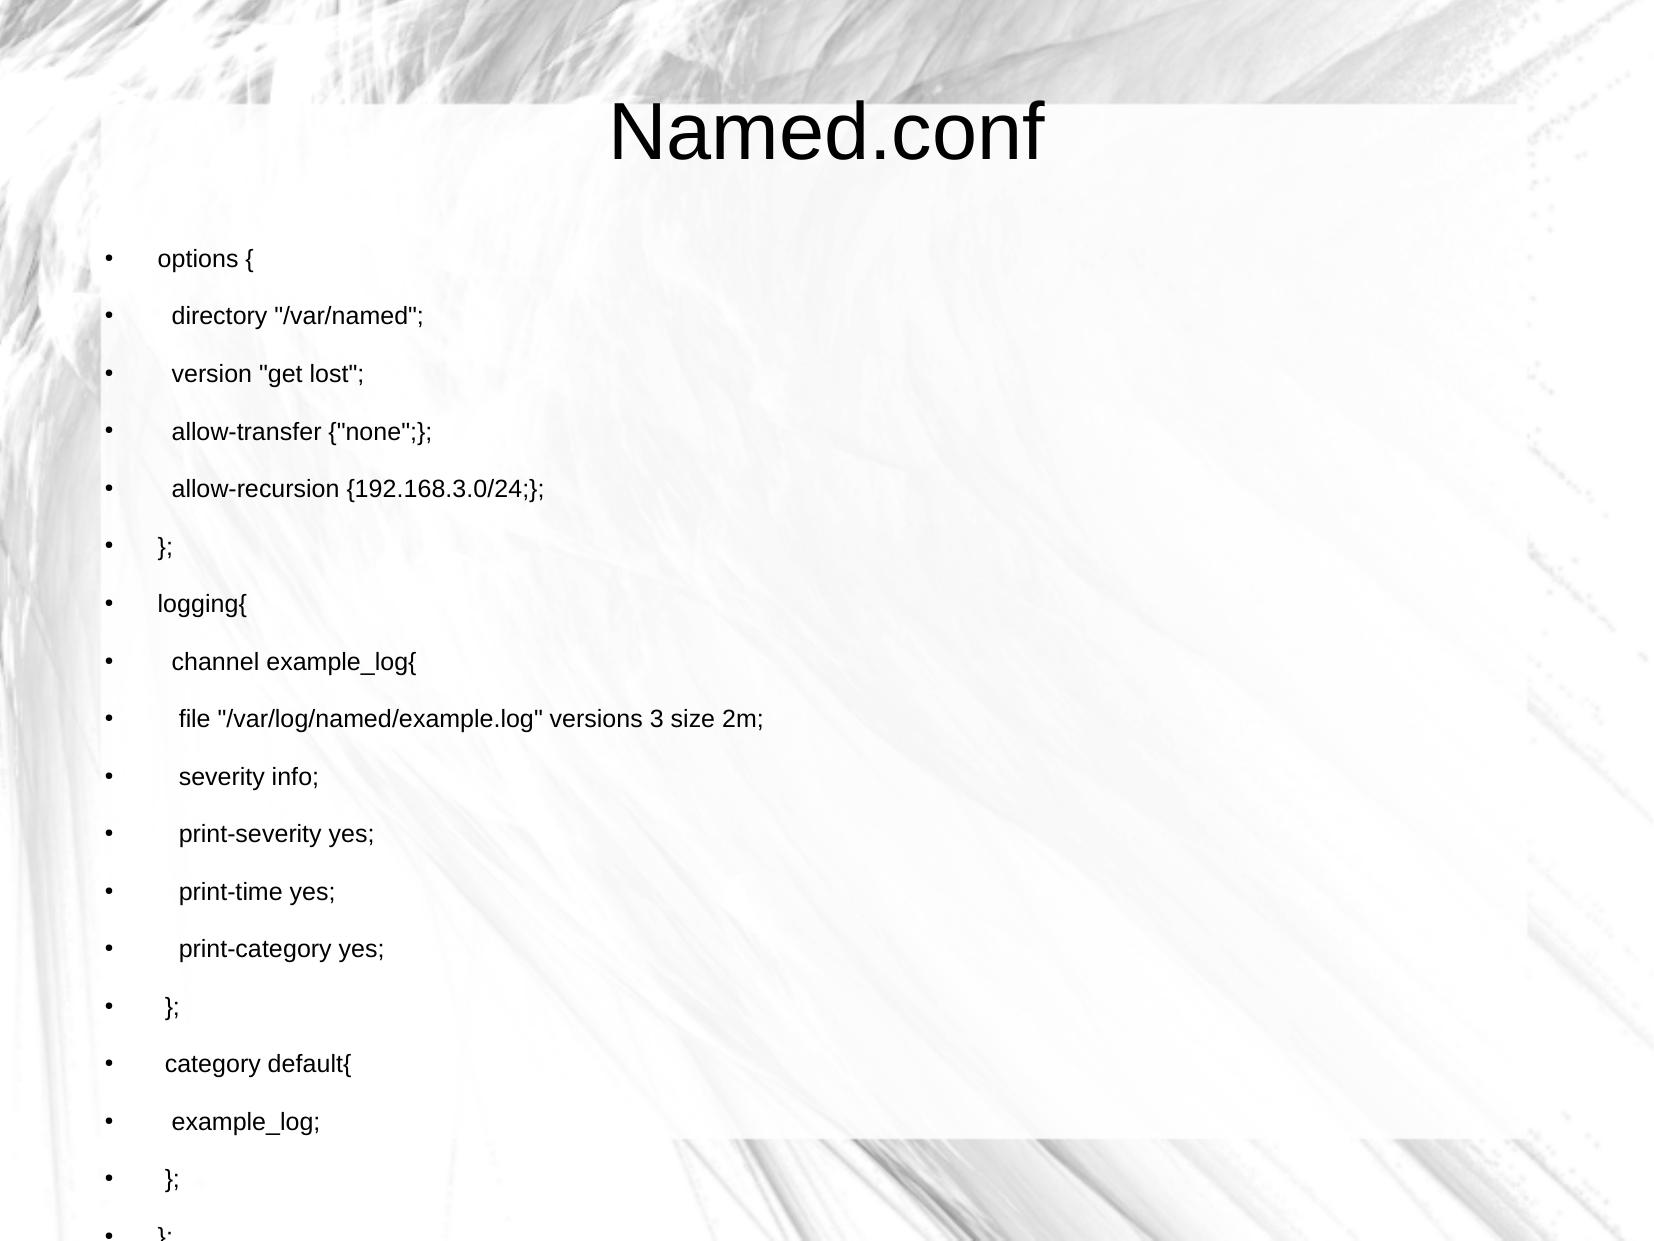

# Named.conf
options {
 directory "/var/named";
 version "get lost";
 allow-transfer {"none";};
 allow-recursion {192.168.3.0/24;};
};
logging{
 channel example_log{
 file "/var/log/named/example.log" versions 3 size 2m;
 severity info;
 print-severity yes;
 print-time yes;
 print-category yes;
 };
 category default{
 example_log;
 };
};